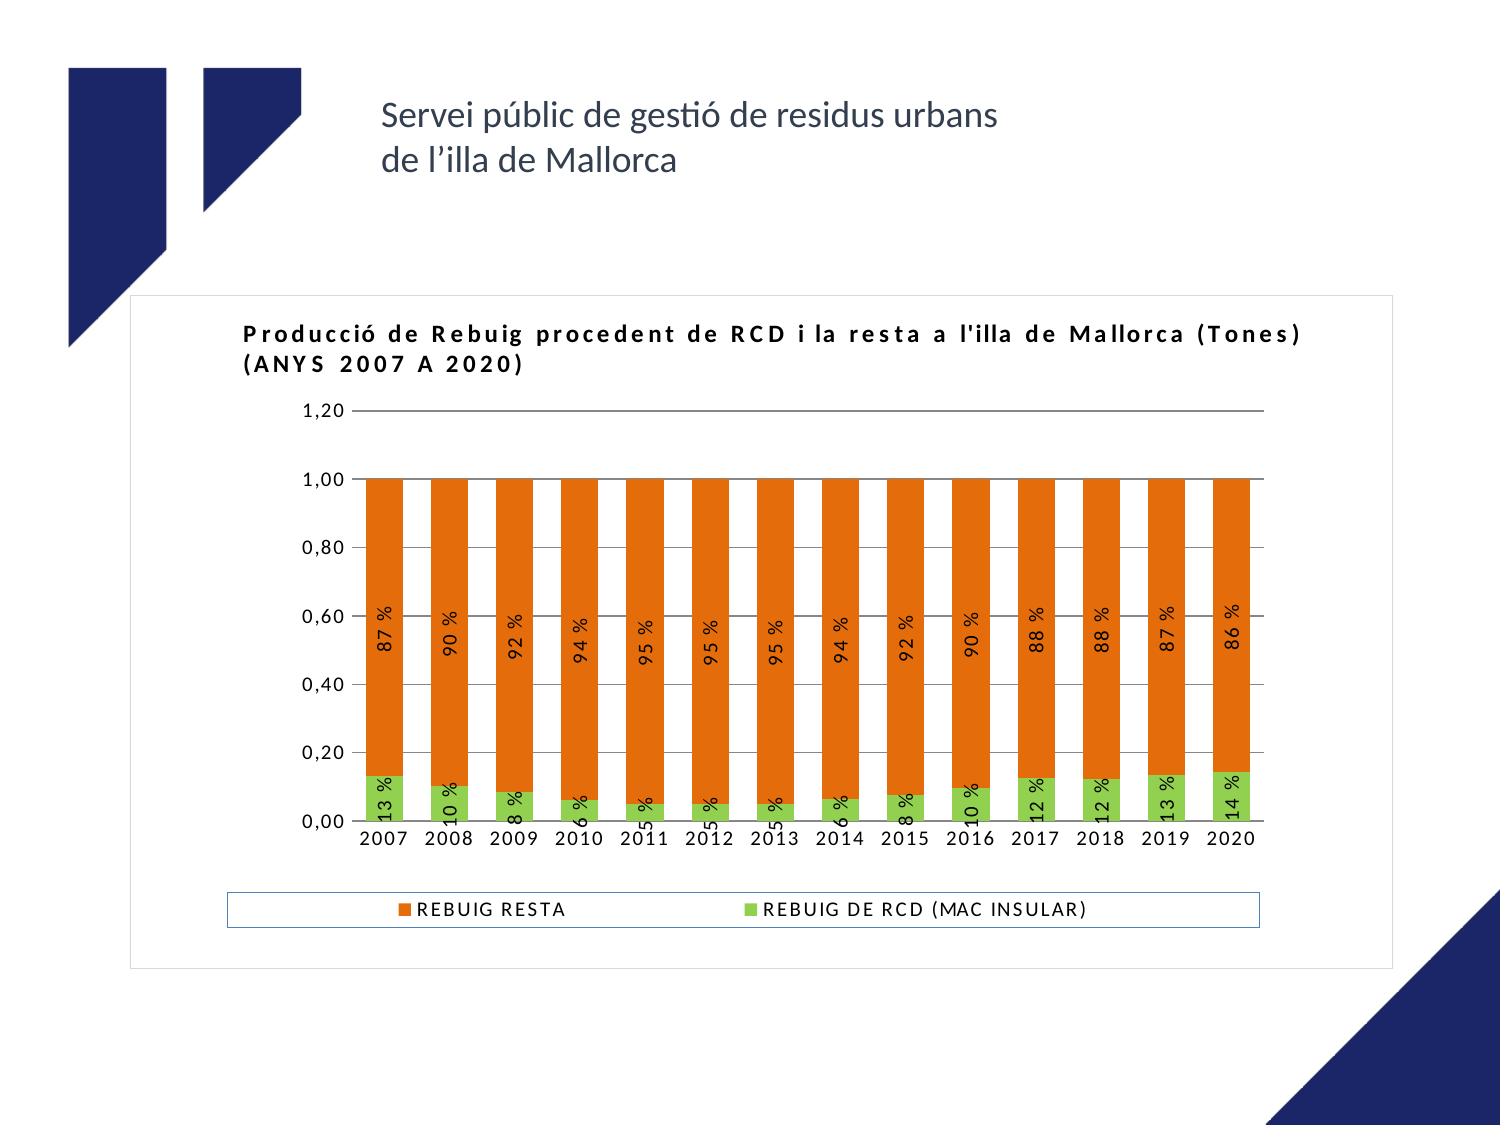

# Servei públic de gestió de residus urbans de l’illa de Mallorca